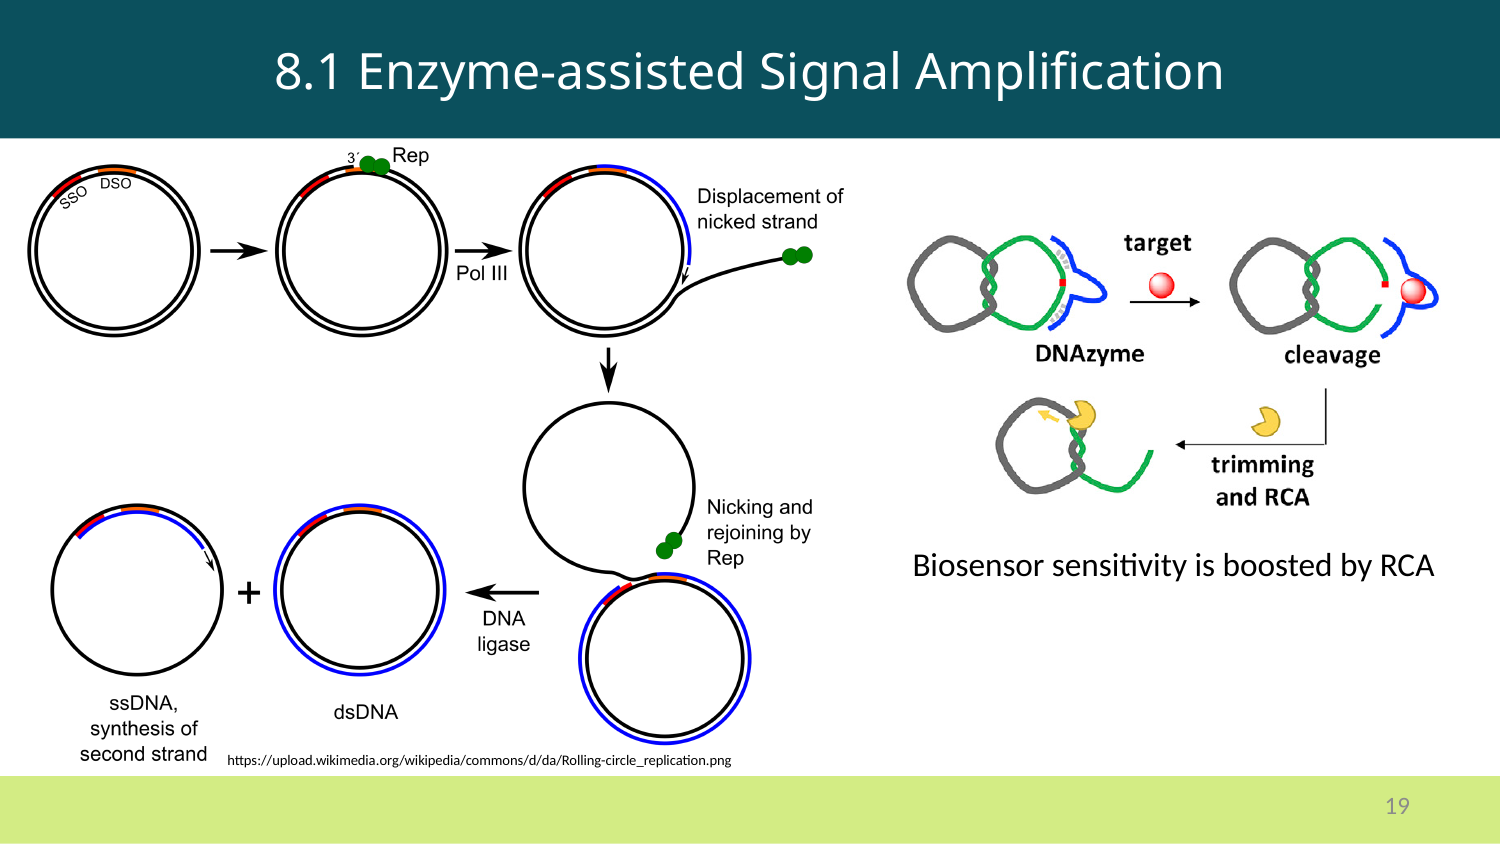

8.1 Enzyme-assisted Signal Amplification
Biosensor sensitivity is boosted by RCA
https://upload.wikimedia.org/wikipedia/commons/d/da/Rolling-circle_replication.png